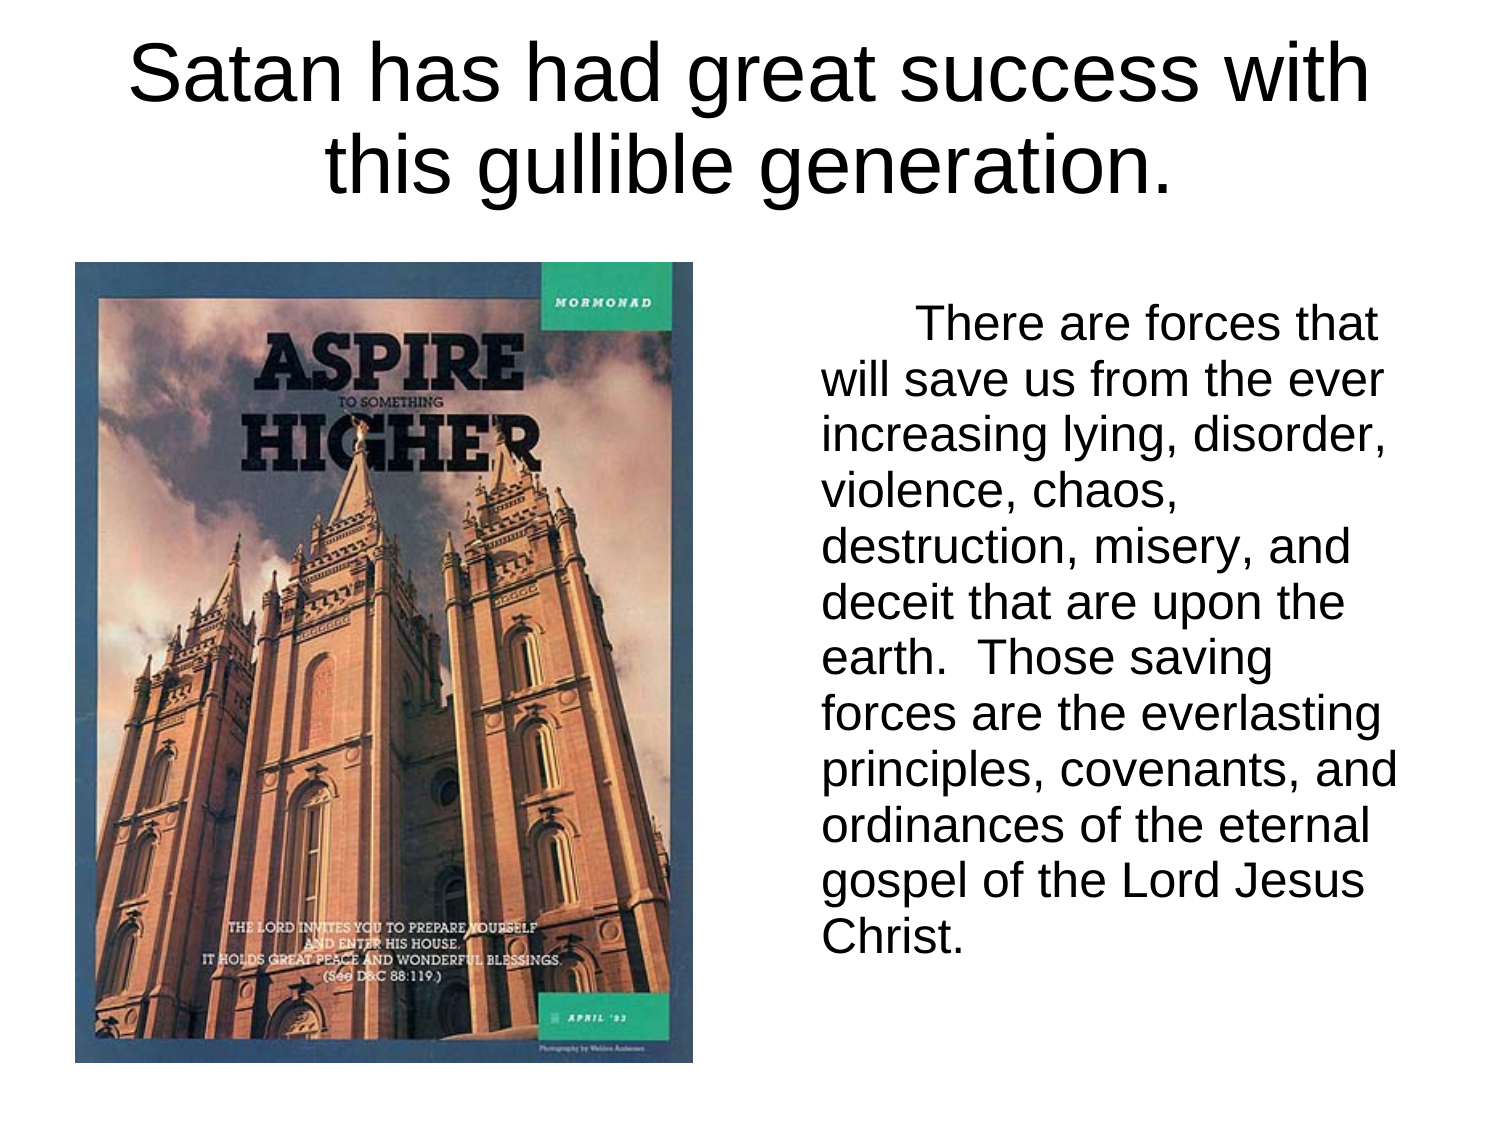

# Satan has had great success with this gullible generation.
		There are forces that will save us from the ever increasing lying, disorder, violence, chaos, destruction, misery, and deceit that are upon the earth. Those saving forces are the everlasting principles, covenants, and ordinances of the eternal gospel of the Lord Jesus Christ.